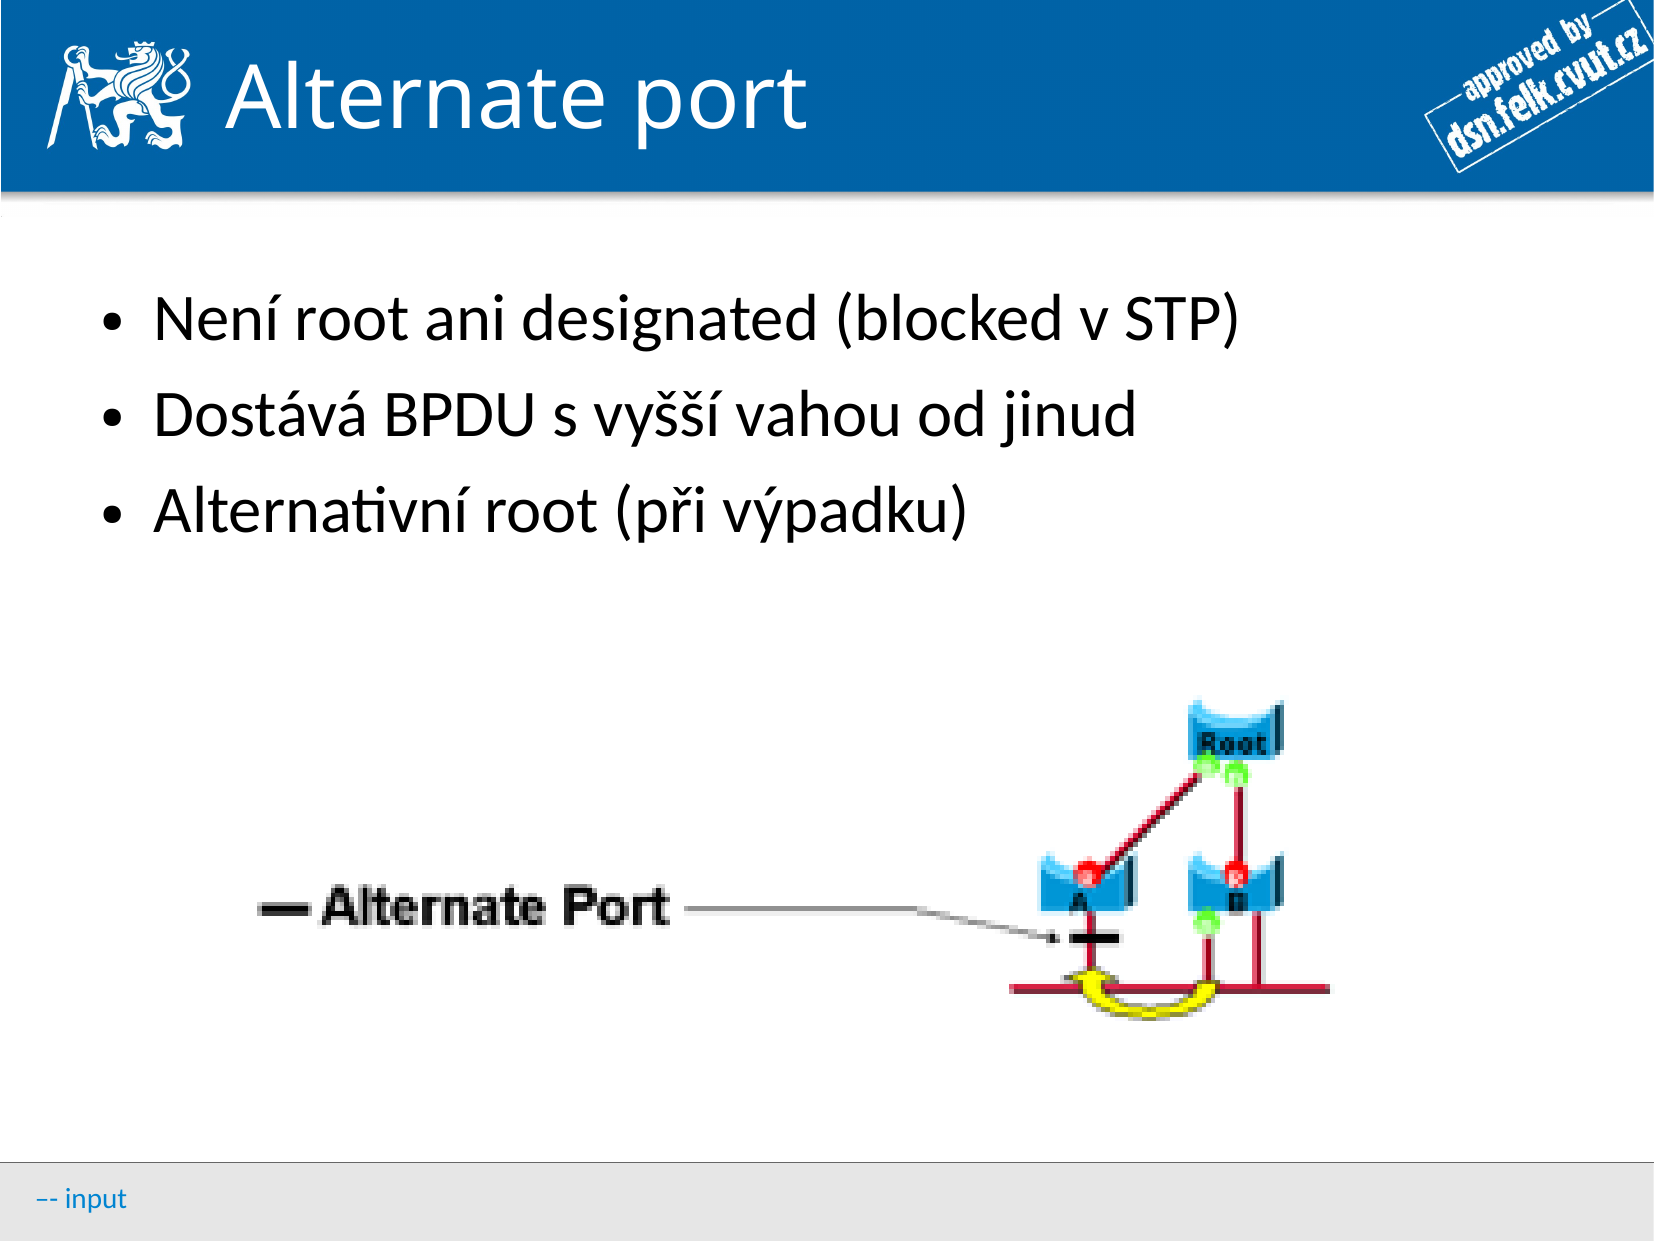

# Alternate port
Není root ani designated (blocked v STP)
Dostává BPDU s vyšší vahou od jinud
Alternativní root (při výpadku)